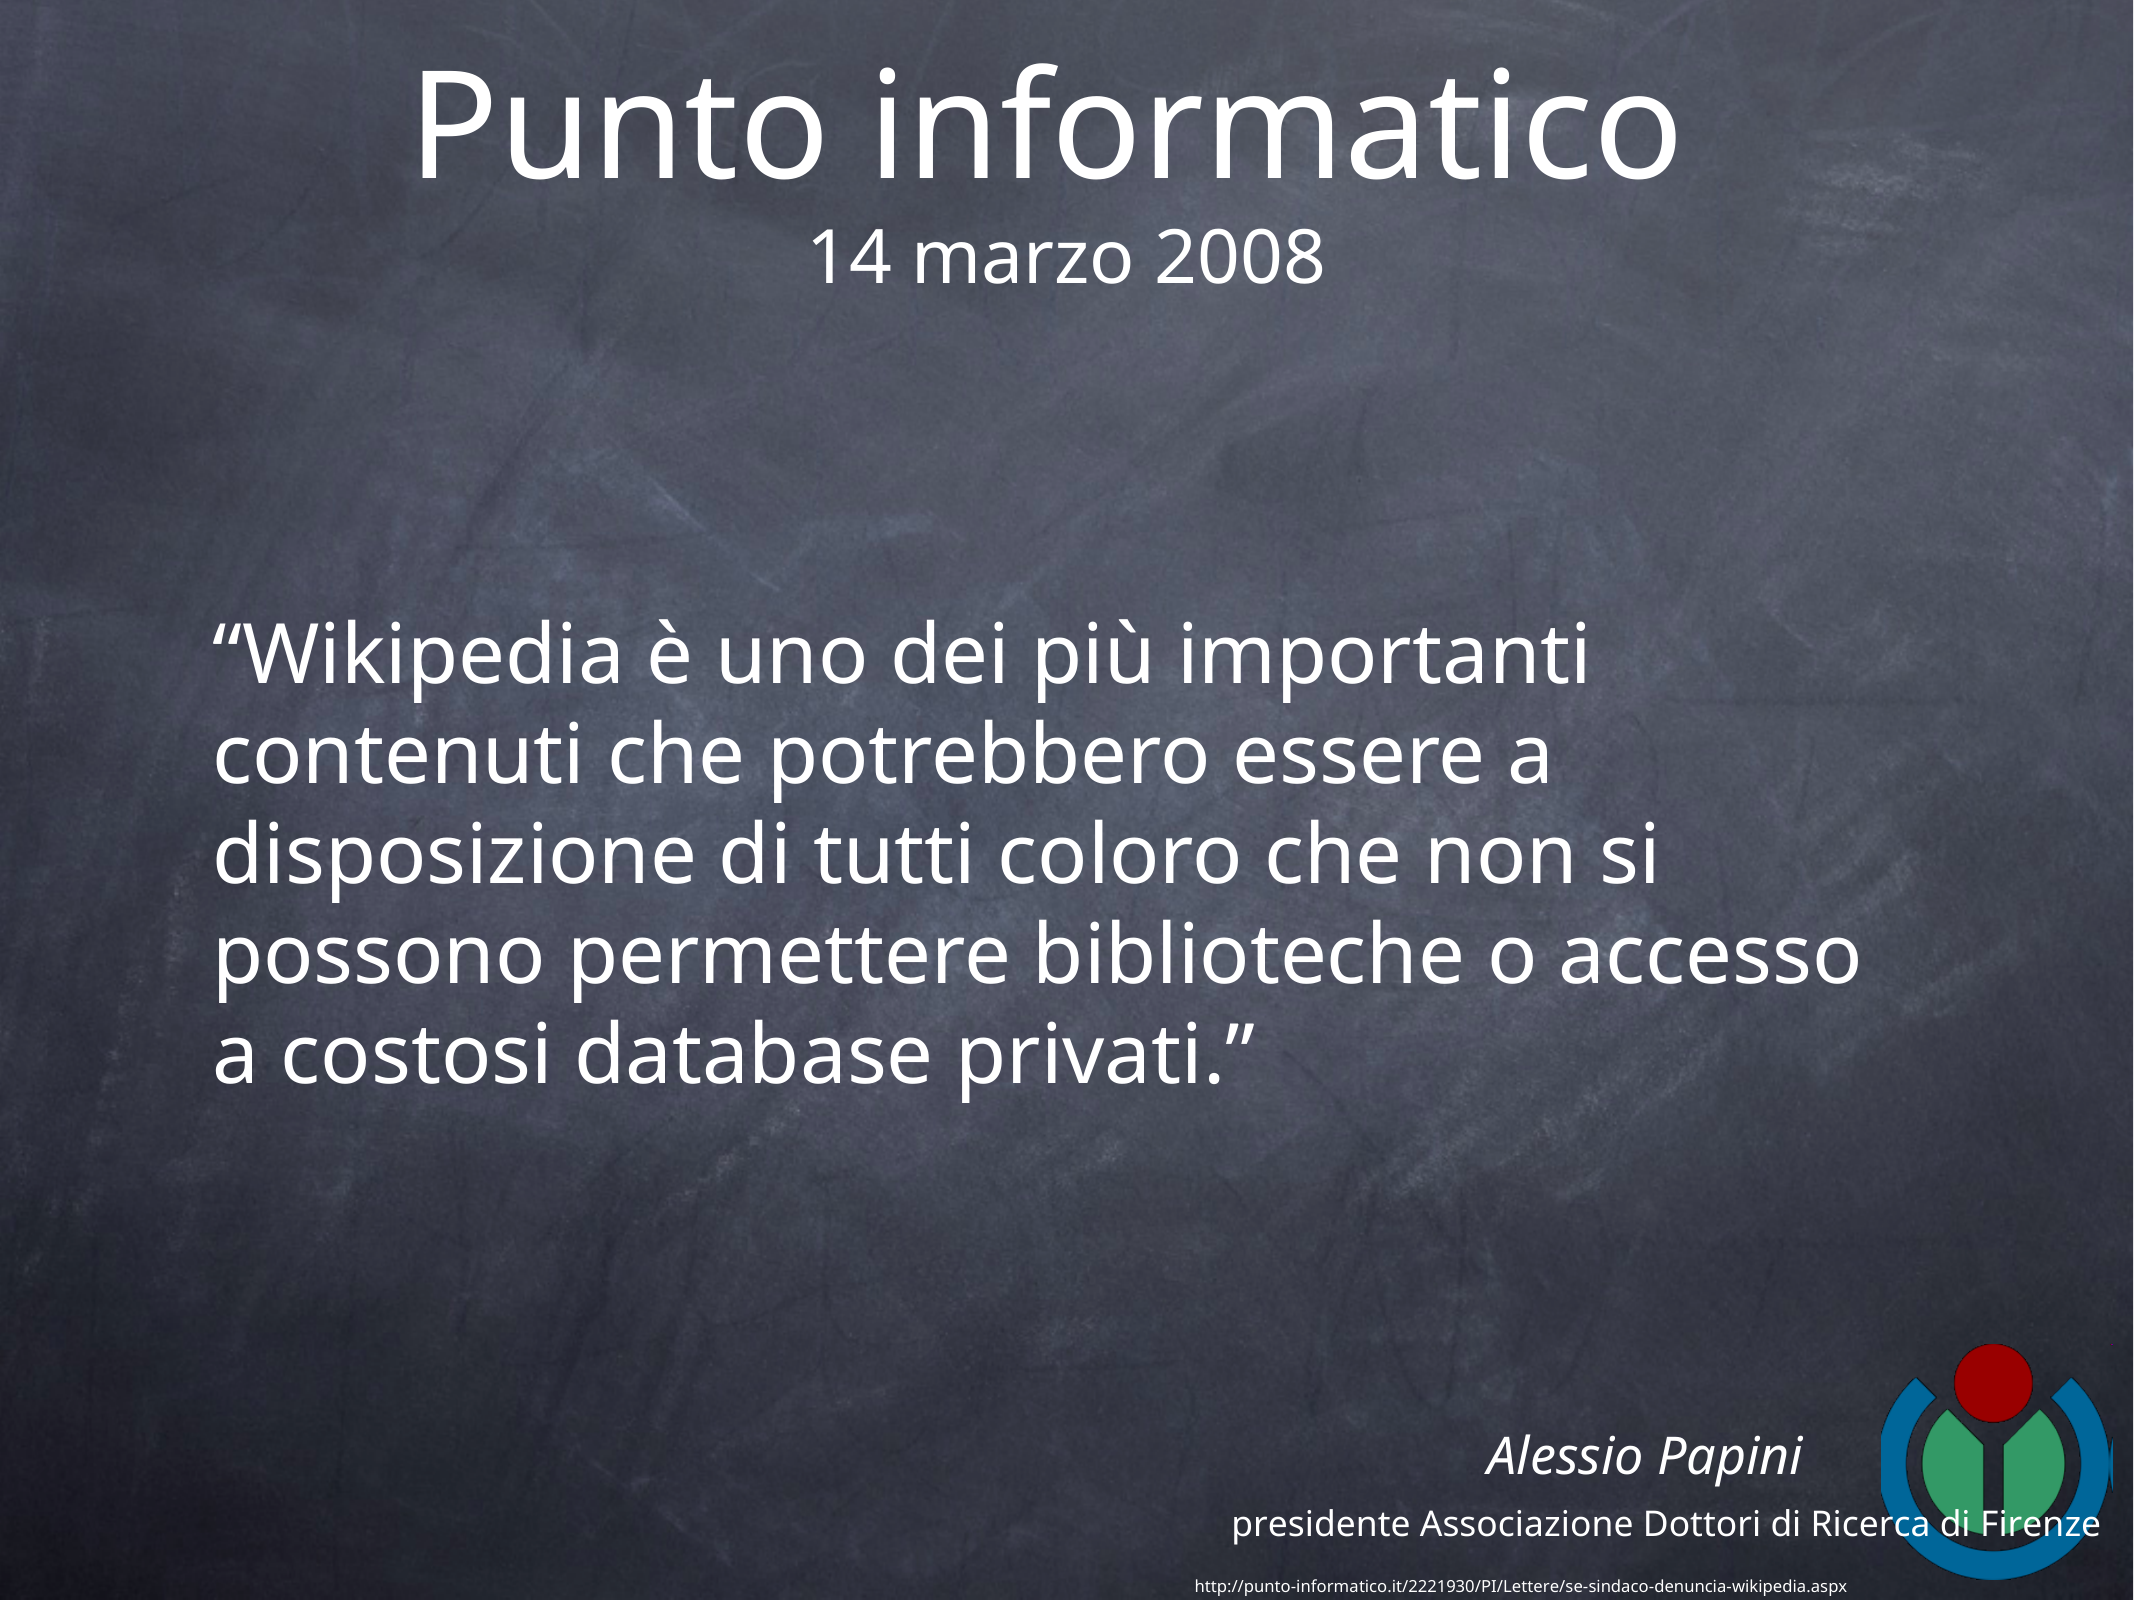

# Punto informatico 14 marzo 2008
“Wikipedia è uno dei più importanti contenuti che potrebbero essere a disposizione di tutti coloro che non si possono permettere biblioteche o accesso a costosi database privati.”
Alessio Papini
presidente Associazione Dottori di Ricerca di Firenze
http://punto-informatico.it/2221930/PI/Lettere/se-sindaco-denuncia-wikipedia.aspx